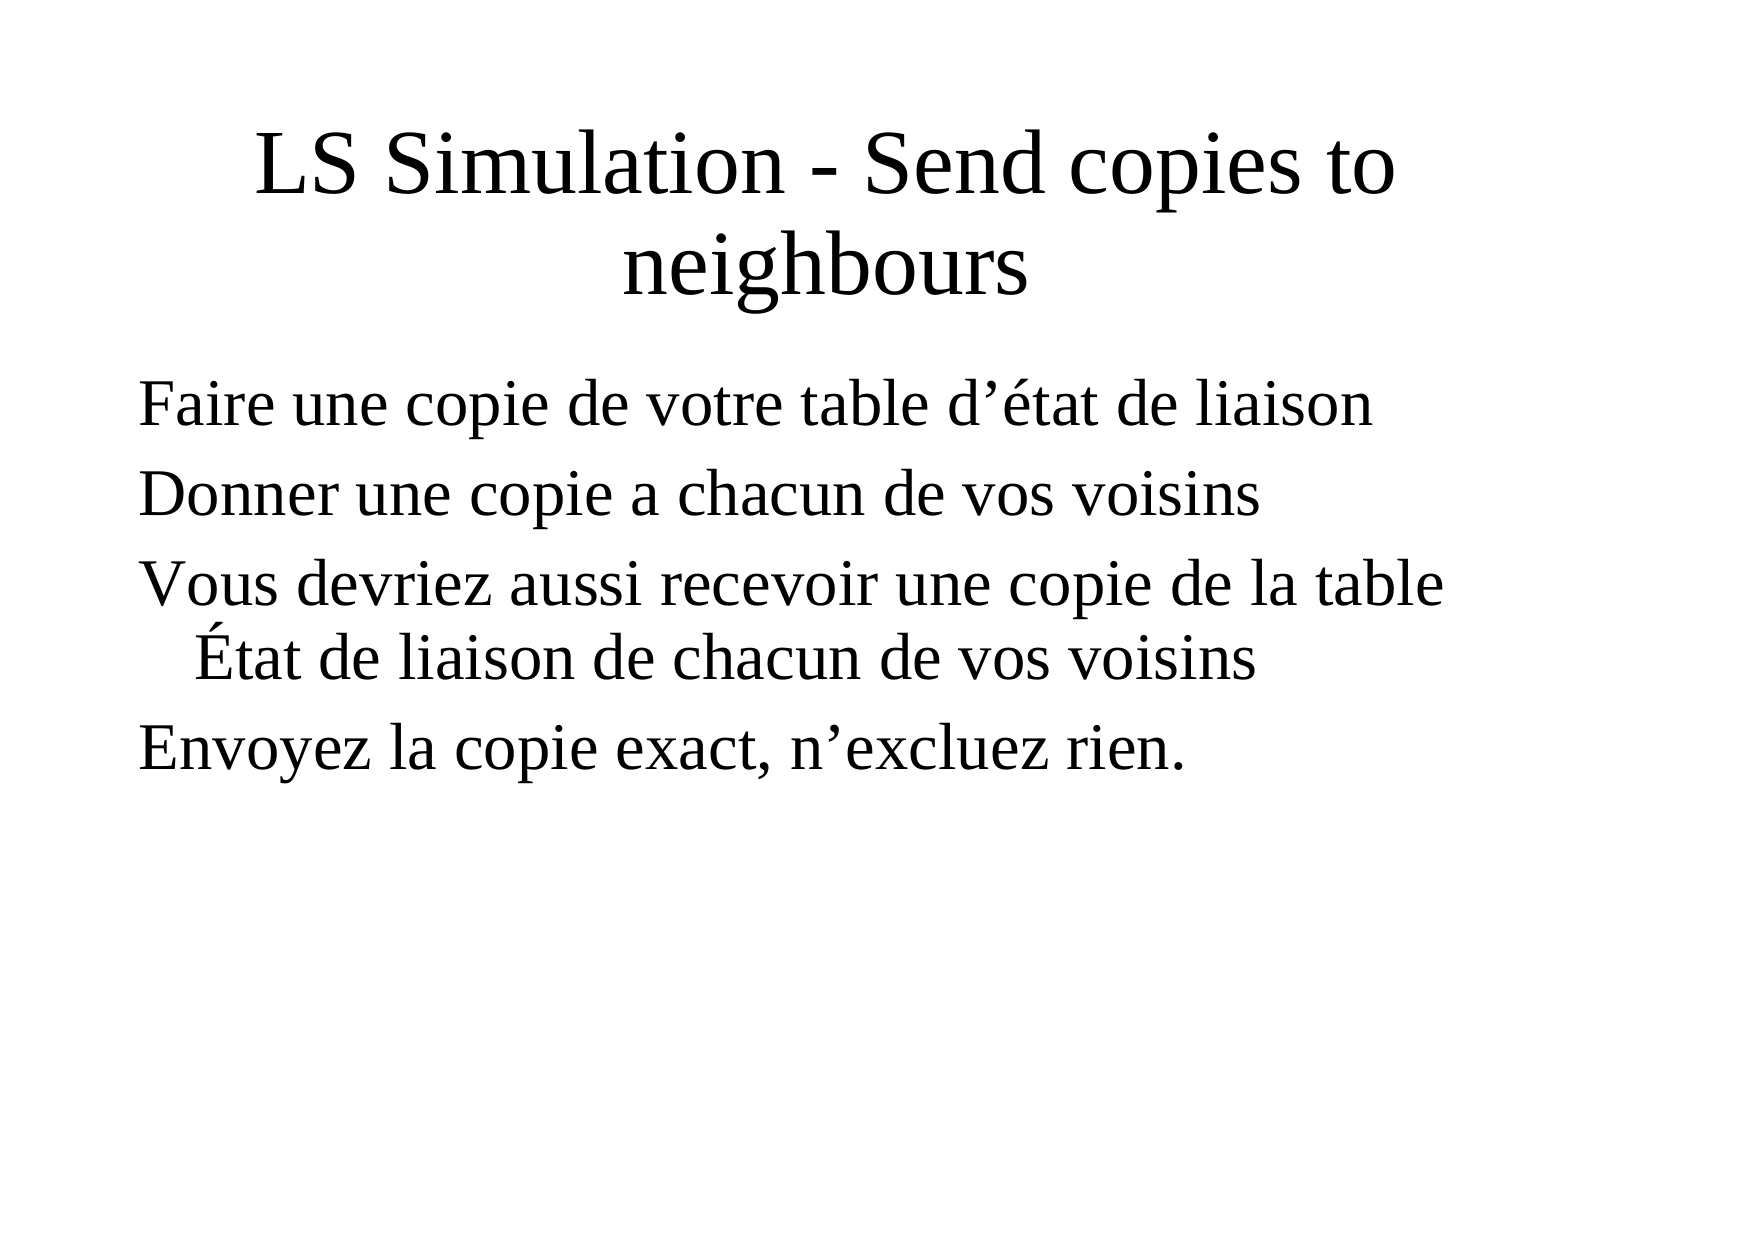

# LS Simulation - Send copies to neighbours
Faire une copie de votre table d’état de liaison
Donner une copie a chacun de vos voisins
Vous devriez aussi recevoir une copie de la table État de liaison de chacun de vos voisins
Envoyez la copie exact, n’excluez rien.